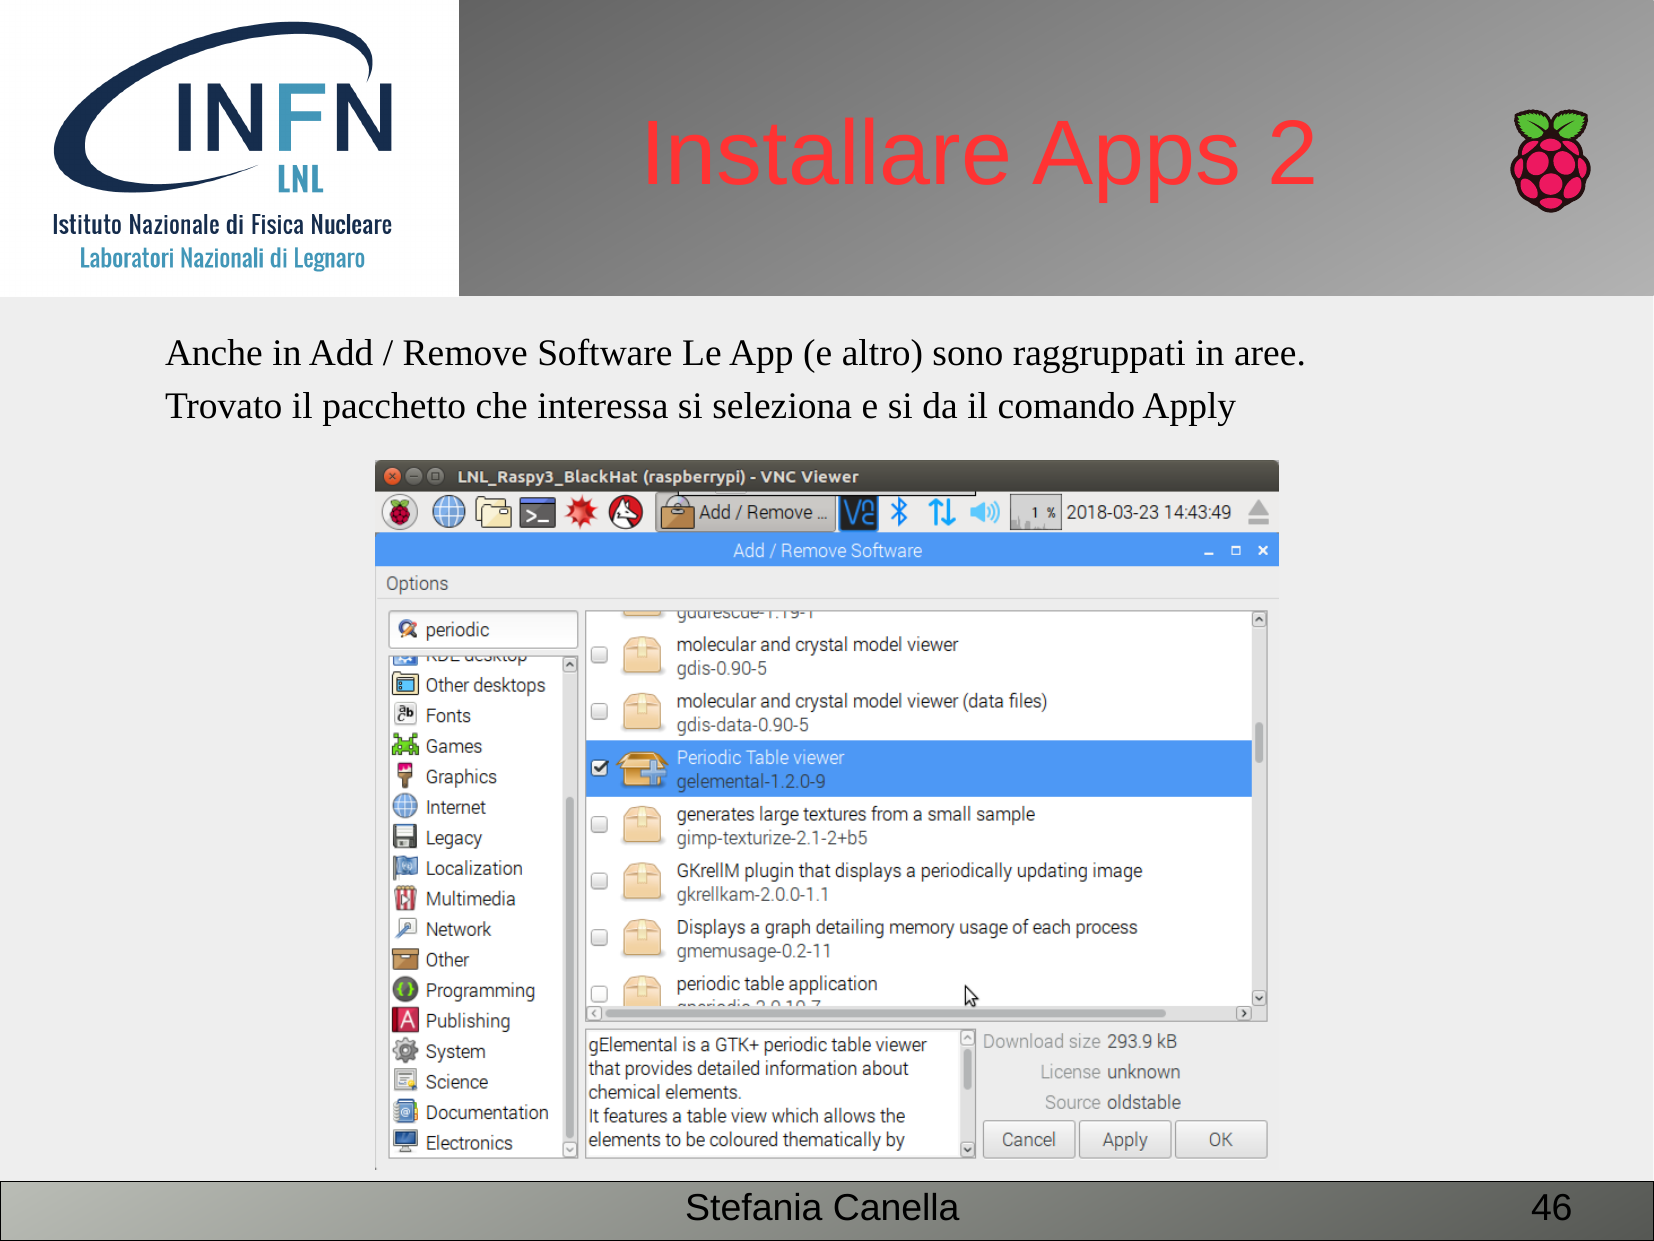

# Installare Apps 2
Anche in Add / Remove Software Le App (e altro) sono raggruppati in aree.
Trovato il pacchetto che interessa si seleziona e si da il comando Apply
Stefania Canella